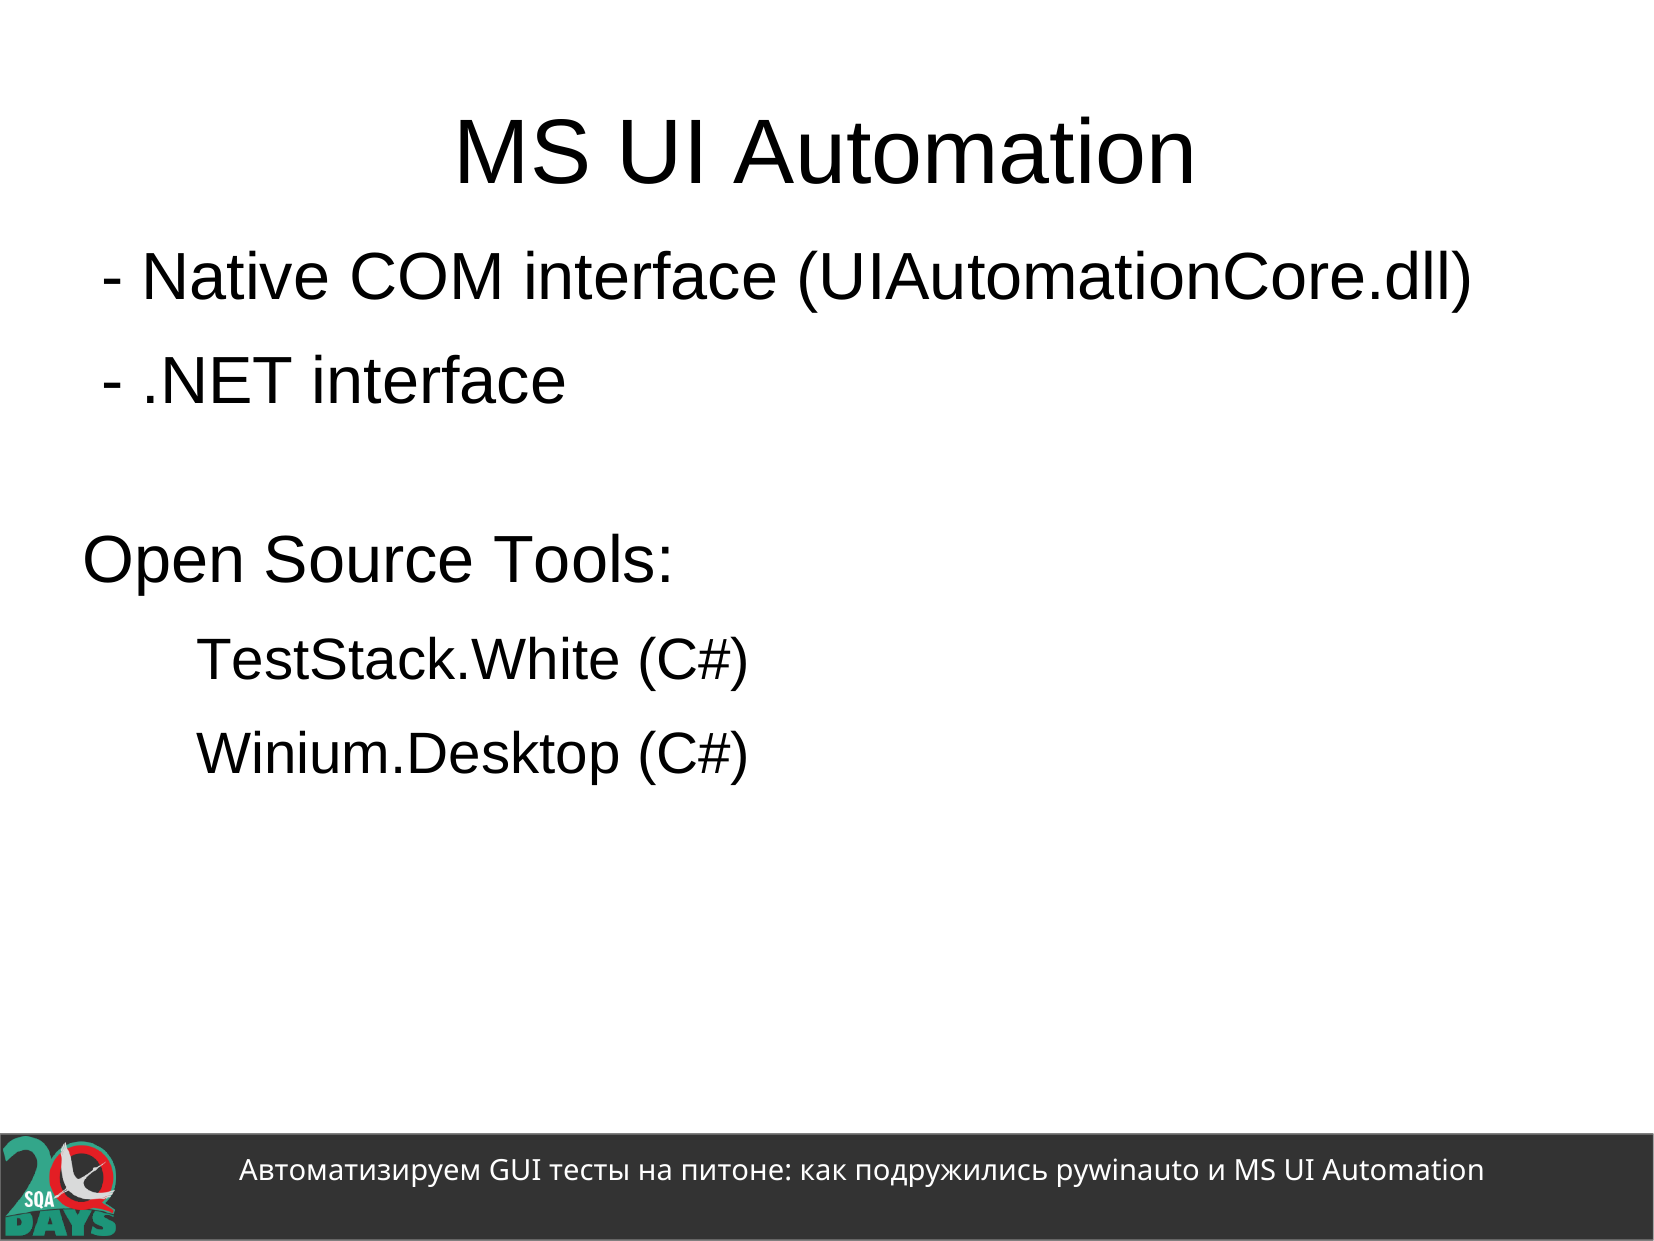

# MS UI Automation
 - Native COM interface (UIAutomationCore.dll)
 - .NET interface
Open Source Tools:
 TestStack.White (C#)
 Winium.Desktop (C#)
Автоматизируем GUI тесты на питоне: как подружились pywinauto и MS UI Automation